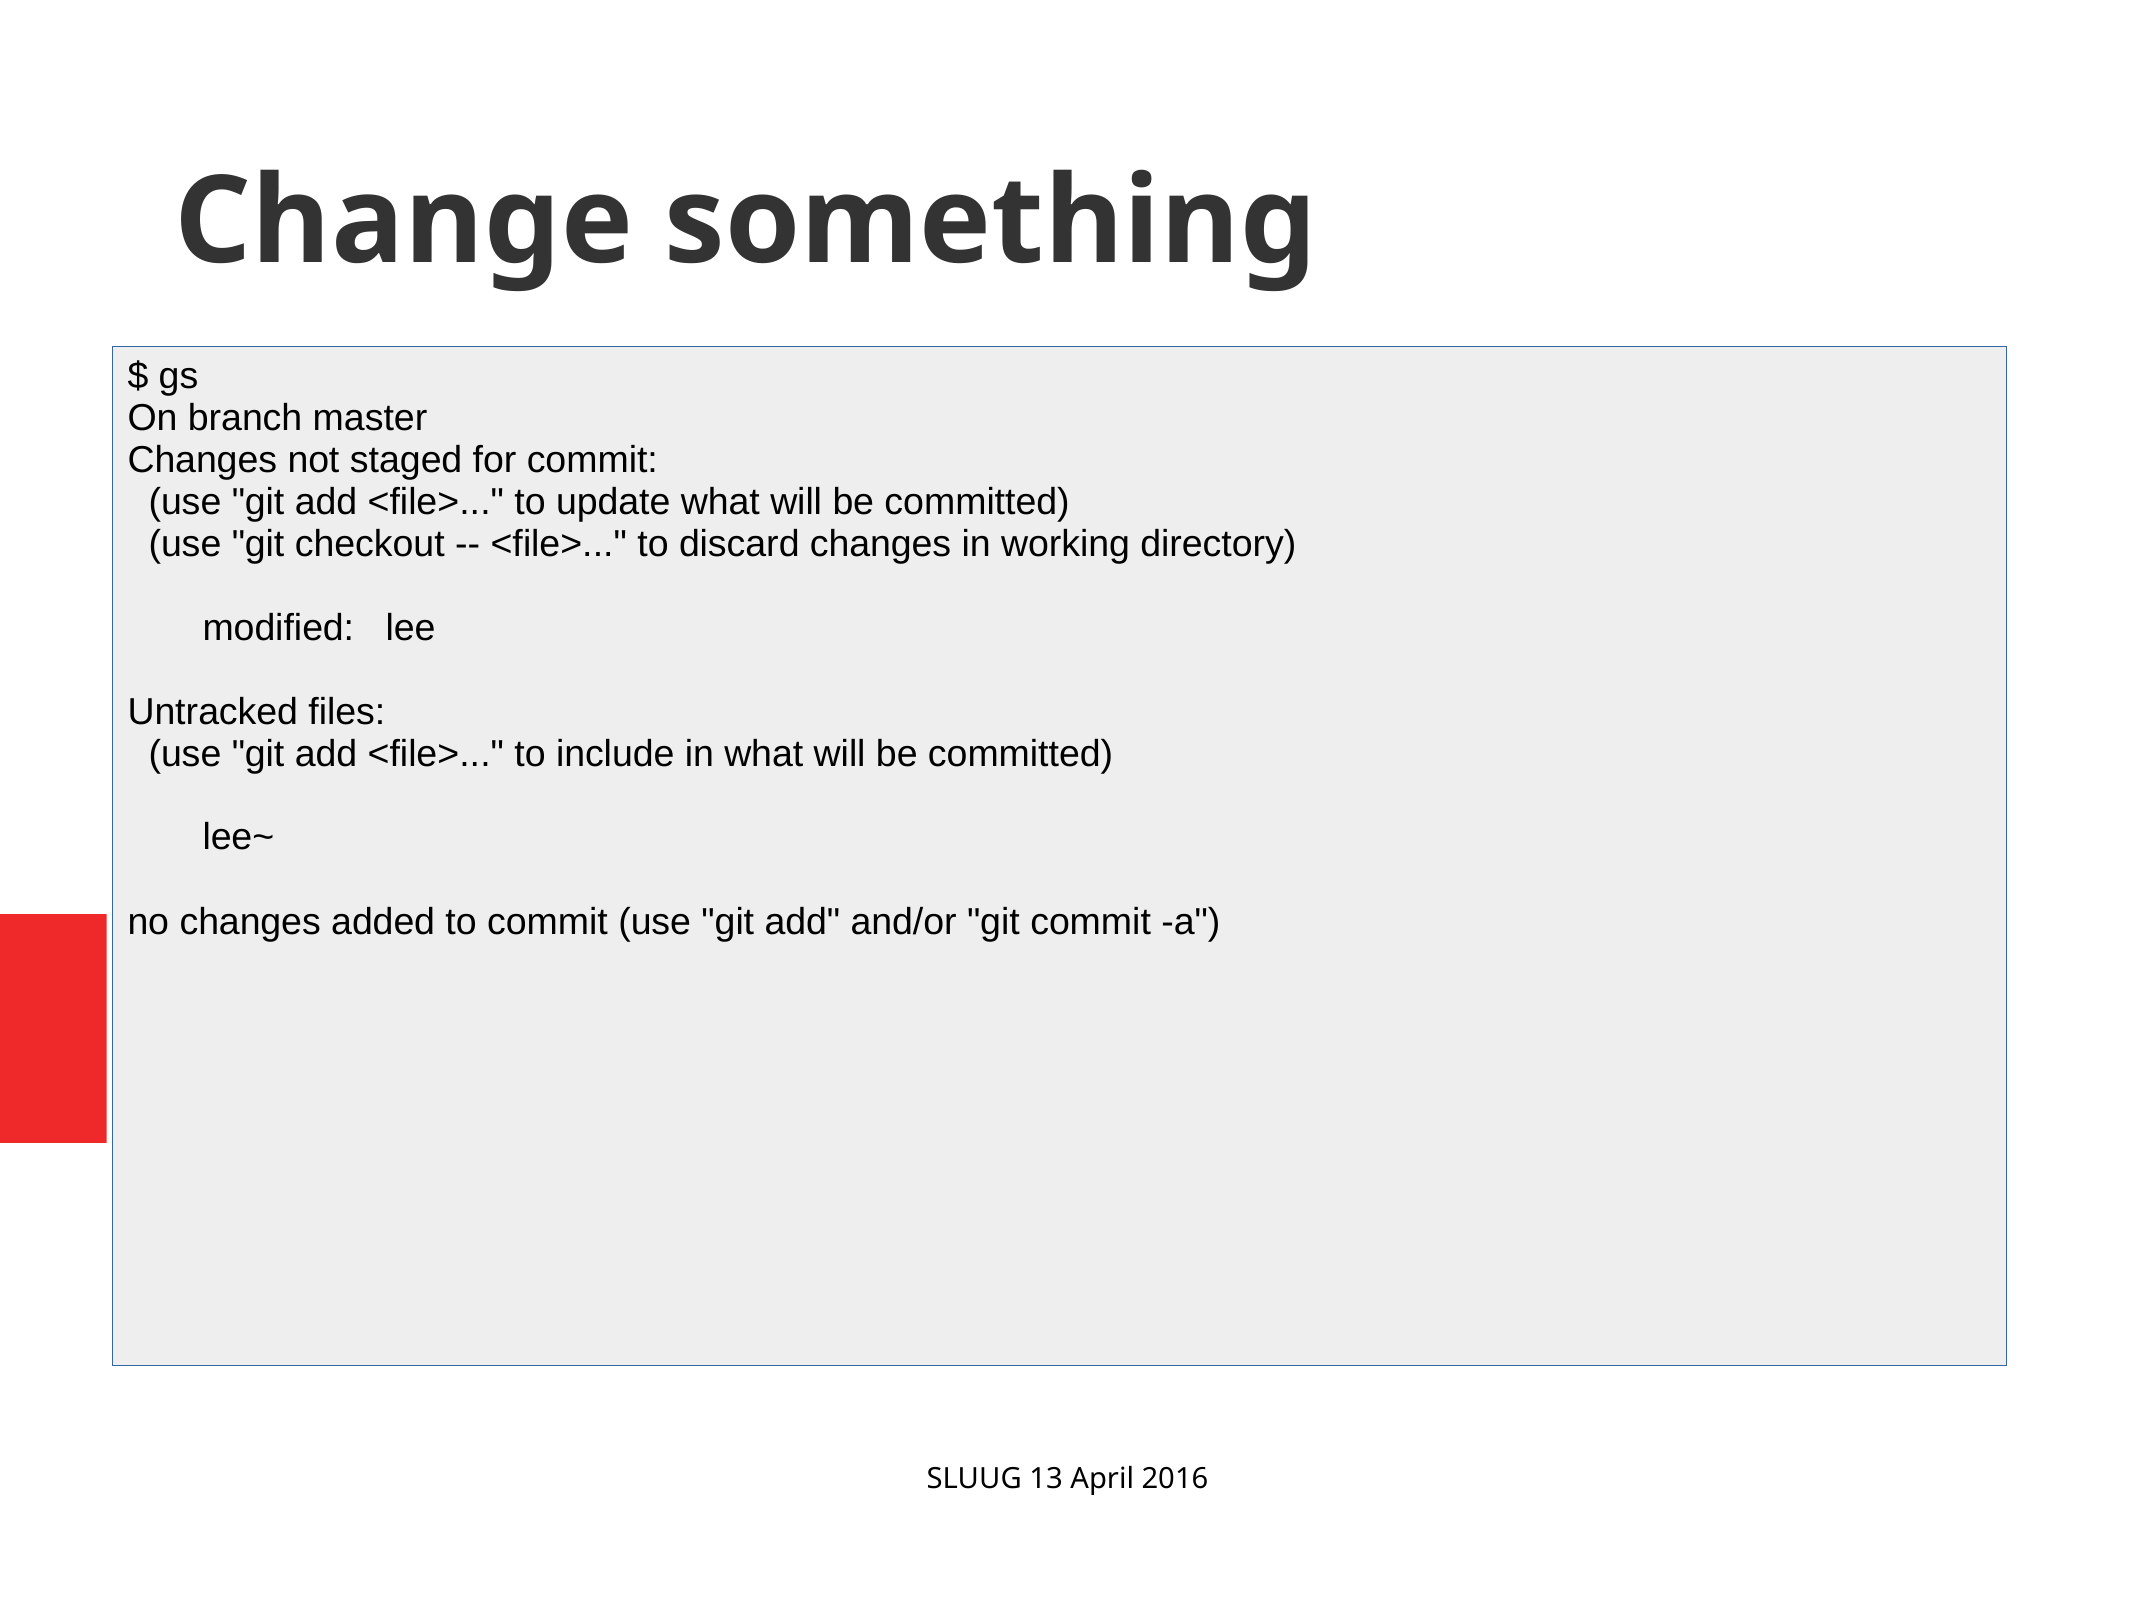

# Change something
$ git commit -m "Initial Version"
[master (root-commit) a037529] Initial Version
 3 files changed, 0 insertions(+), 0 deletions(-)
 create mode 100644 bob
 create mode 100644 lee
 create mode 100644 steve
$ gs
On branch master
nothing to commit, working directory clean
$ gs
On branch master
Changes not staged for commit:
 (use "git add <file>..." to update what will be committed)
 (use "git checkout -- <file>..." to discard changes in working directory)
	modified: lee
Untracked files:
 (use "git add <file>..." to include in what will be committed)
	lee~
no changes added to commit (use "git add" and/or "git commit -a")